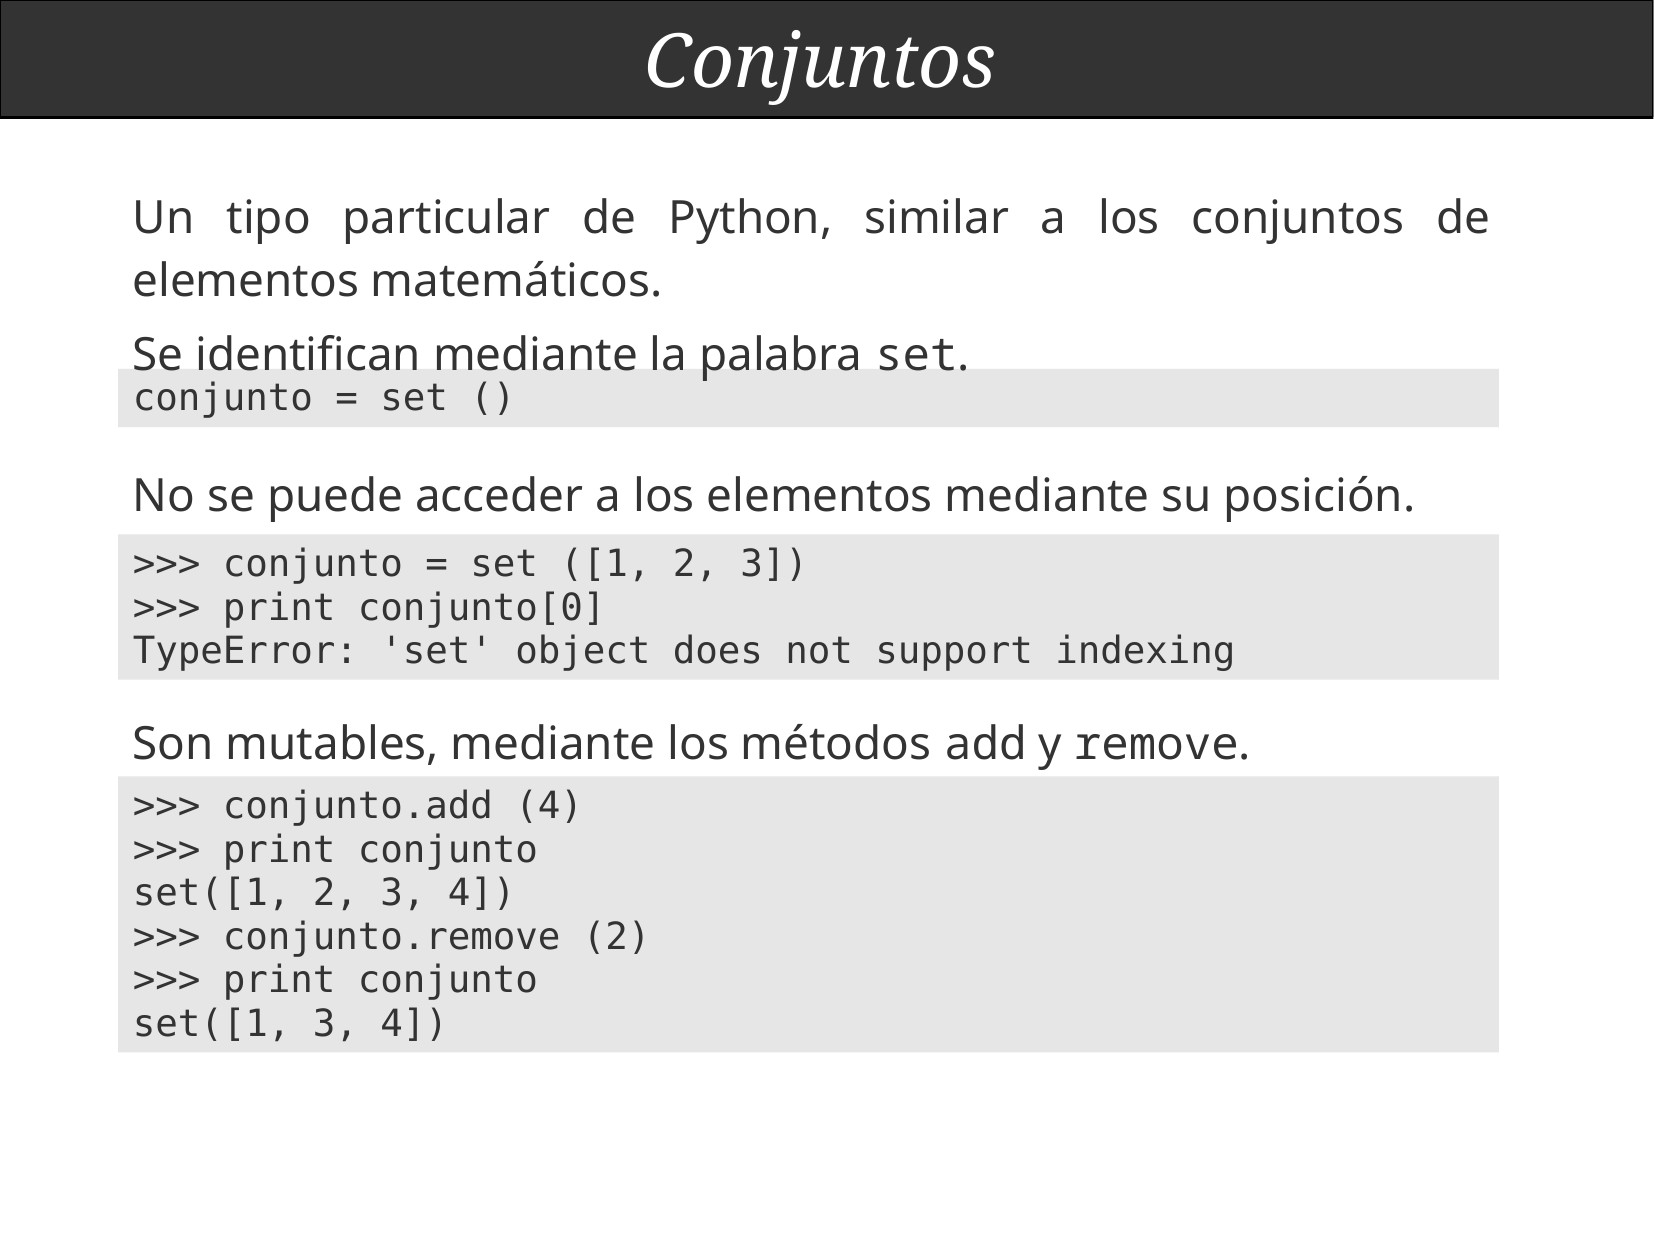

Conjuntos
Un tipo particular de Python, similar a los conjuntos de elementos matemáticos.
Se identifican mediante la palabra set.
conjunto = set ()
No se puede acceder a los elementos mediante su posición.
>>> conjunto = set ([1, 2, 3])
>>> print conjunto[0]
TypeError: 'set' object does not support indexing
Son mutables, mediante los métodos add y remove.
>>> conjunto.add (4)
>>> print conjunto
set([1, 2, 3, 4])
>>> conjunto.remove (2)
>>> print conjunto
set([1, 3, 4])